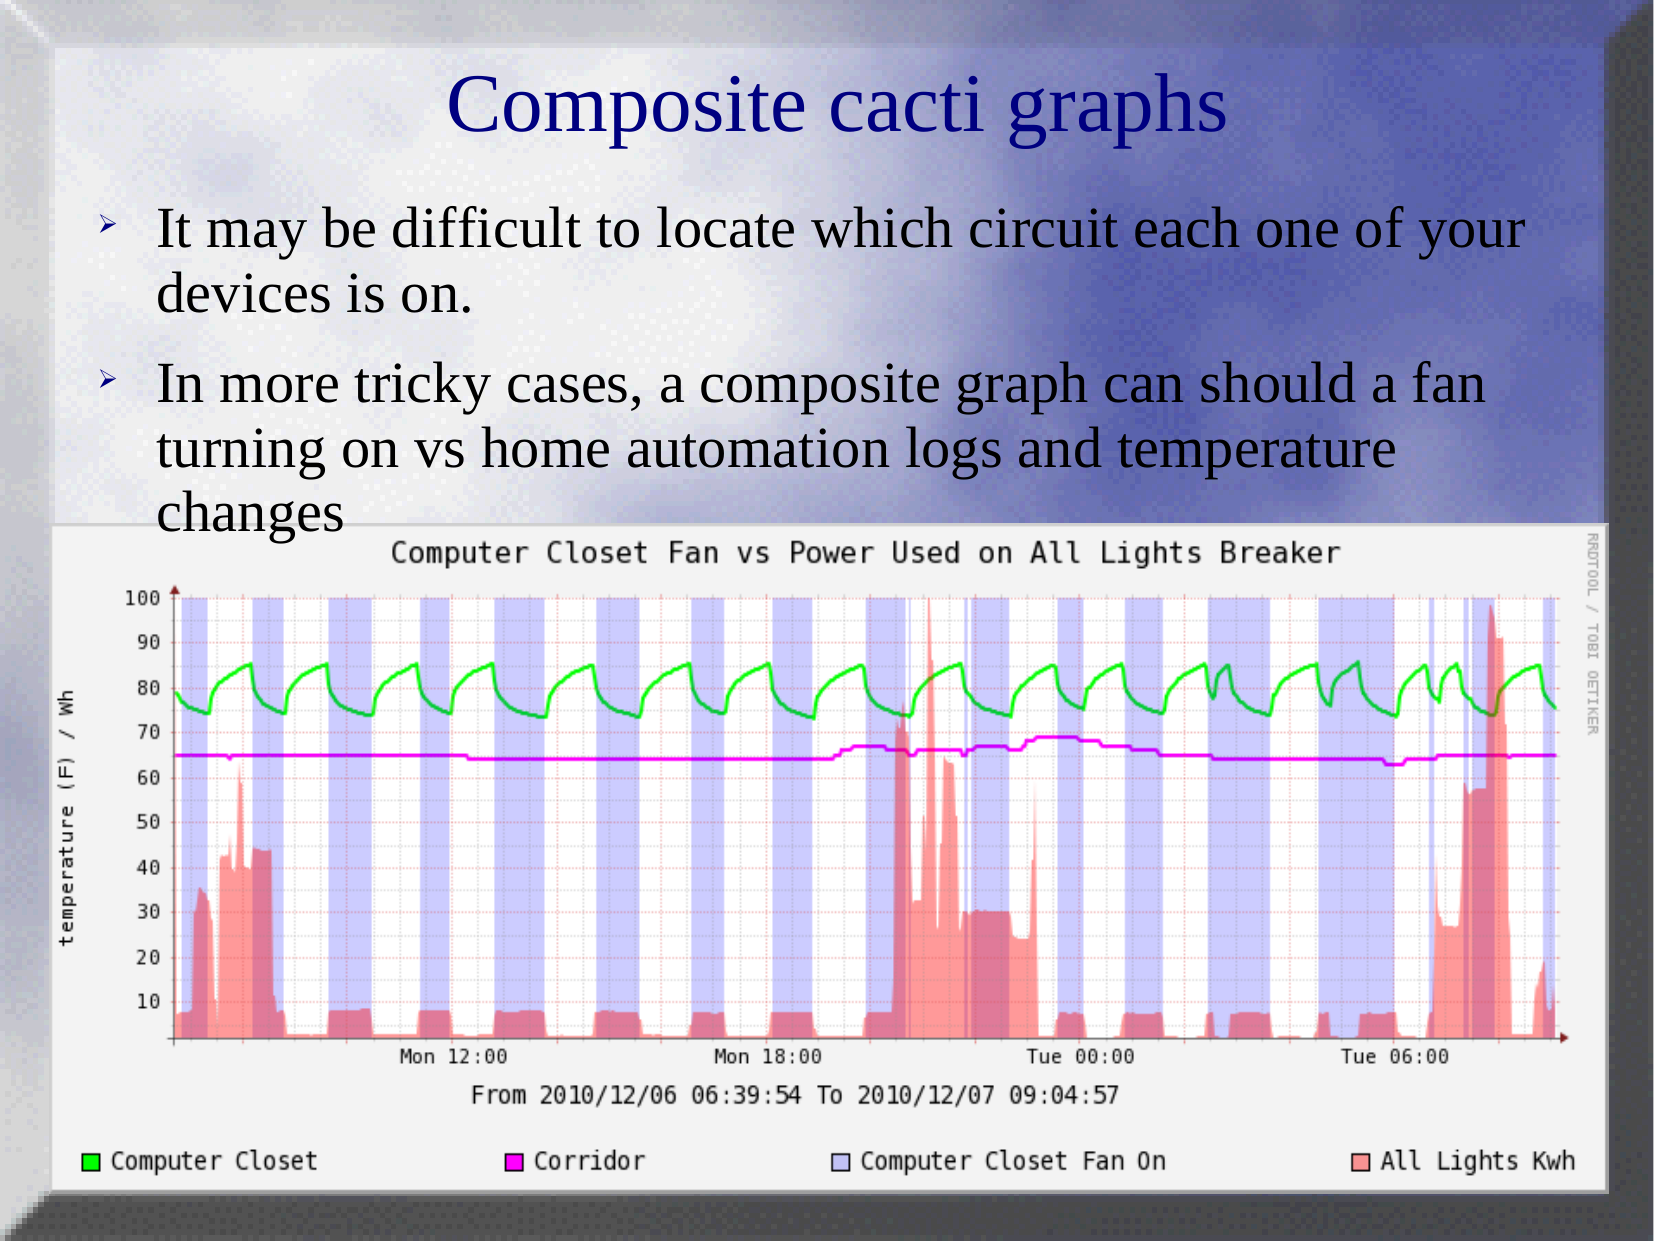

# Composite cacti graphs
It may be difficult to locate which circuit each one of your devices is on.
In more tricky cases, a composite graph can should a fan turning on vs home automation logs and temperature changes